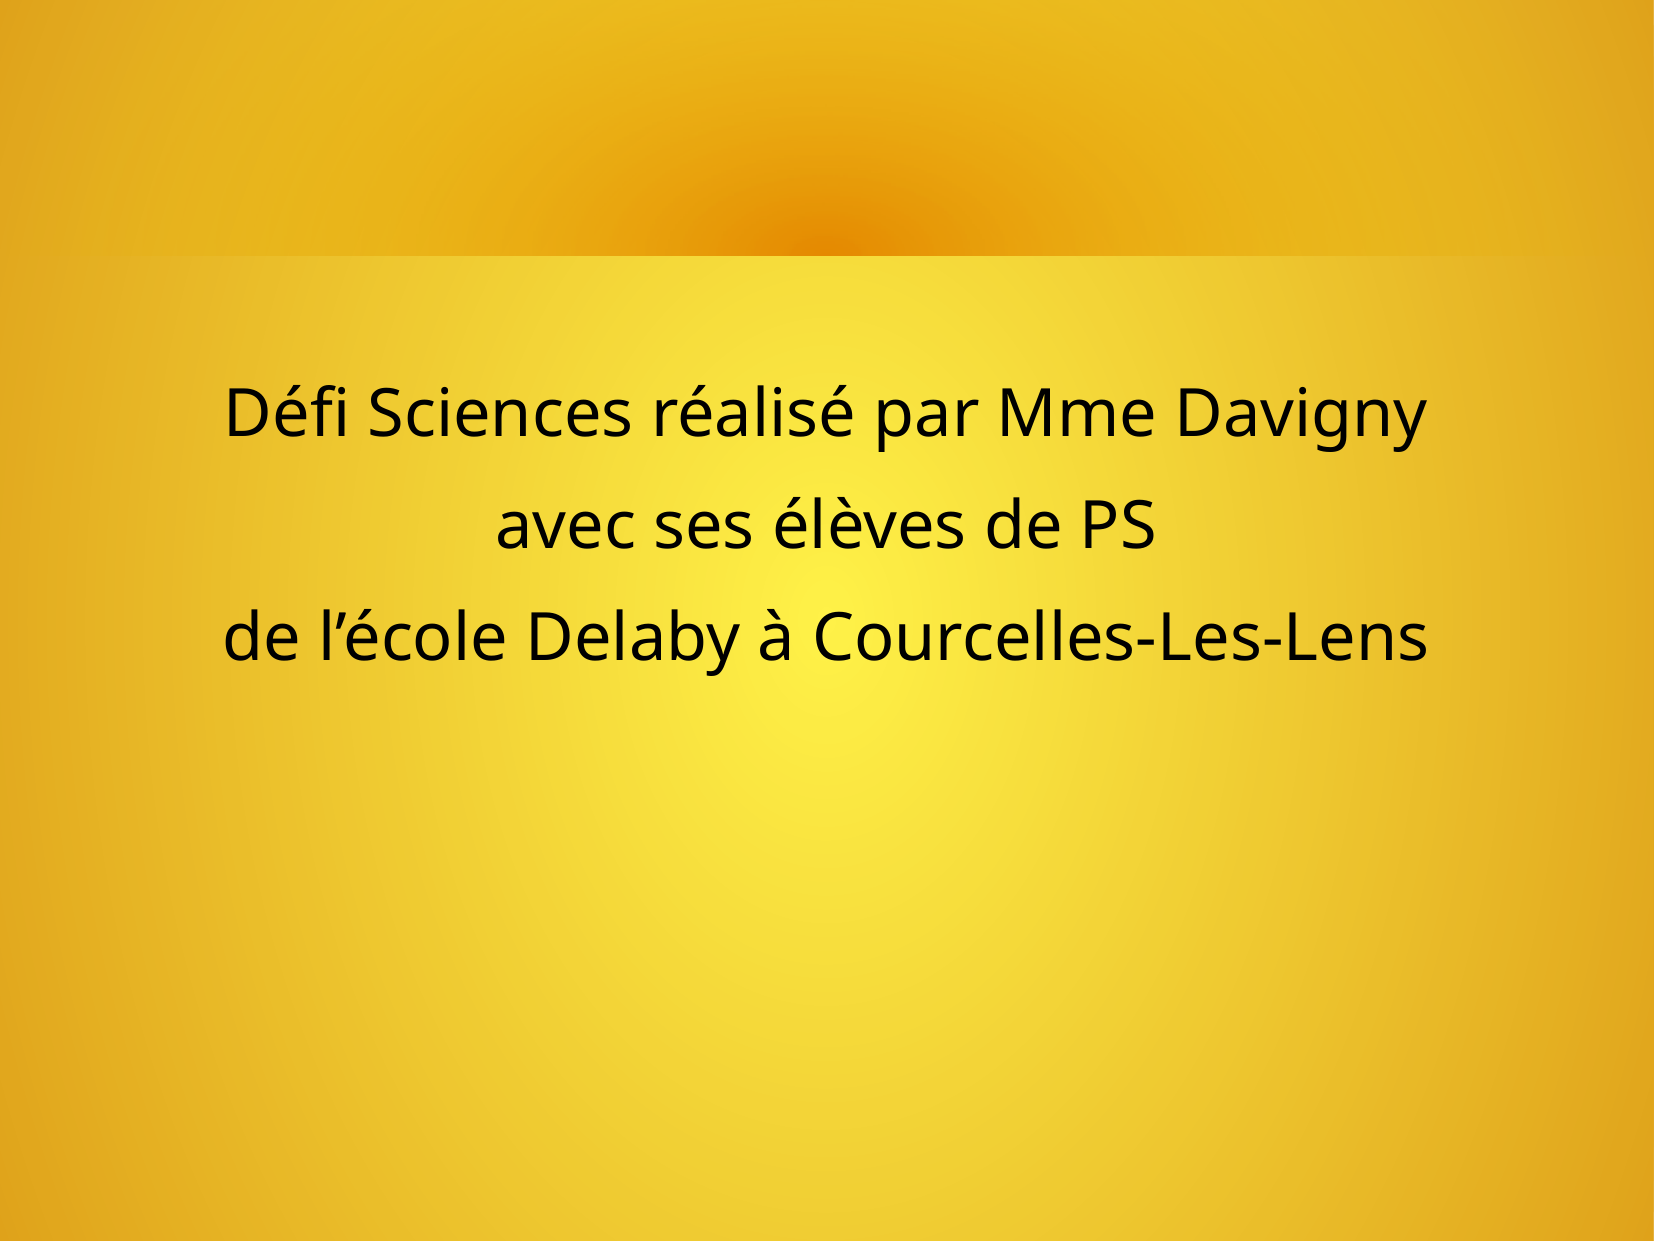

# Défi Sciences réalisé par Mme Davigny
avec ses élèves de PS
de l’école Delaby à Courcelles-Les-Lens